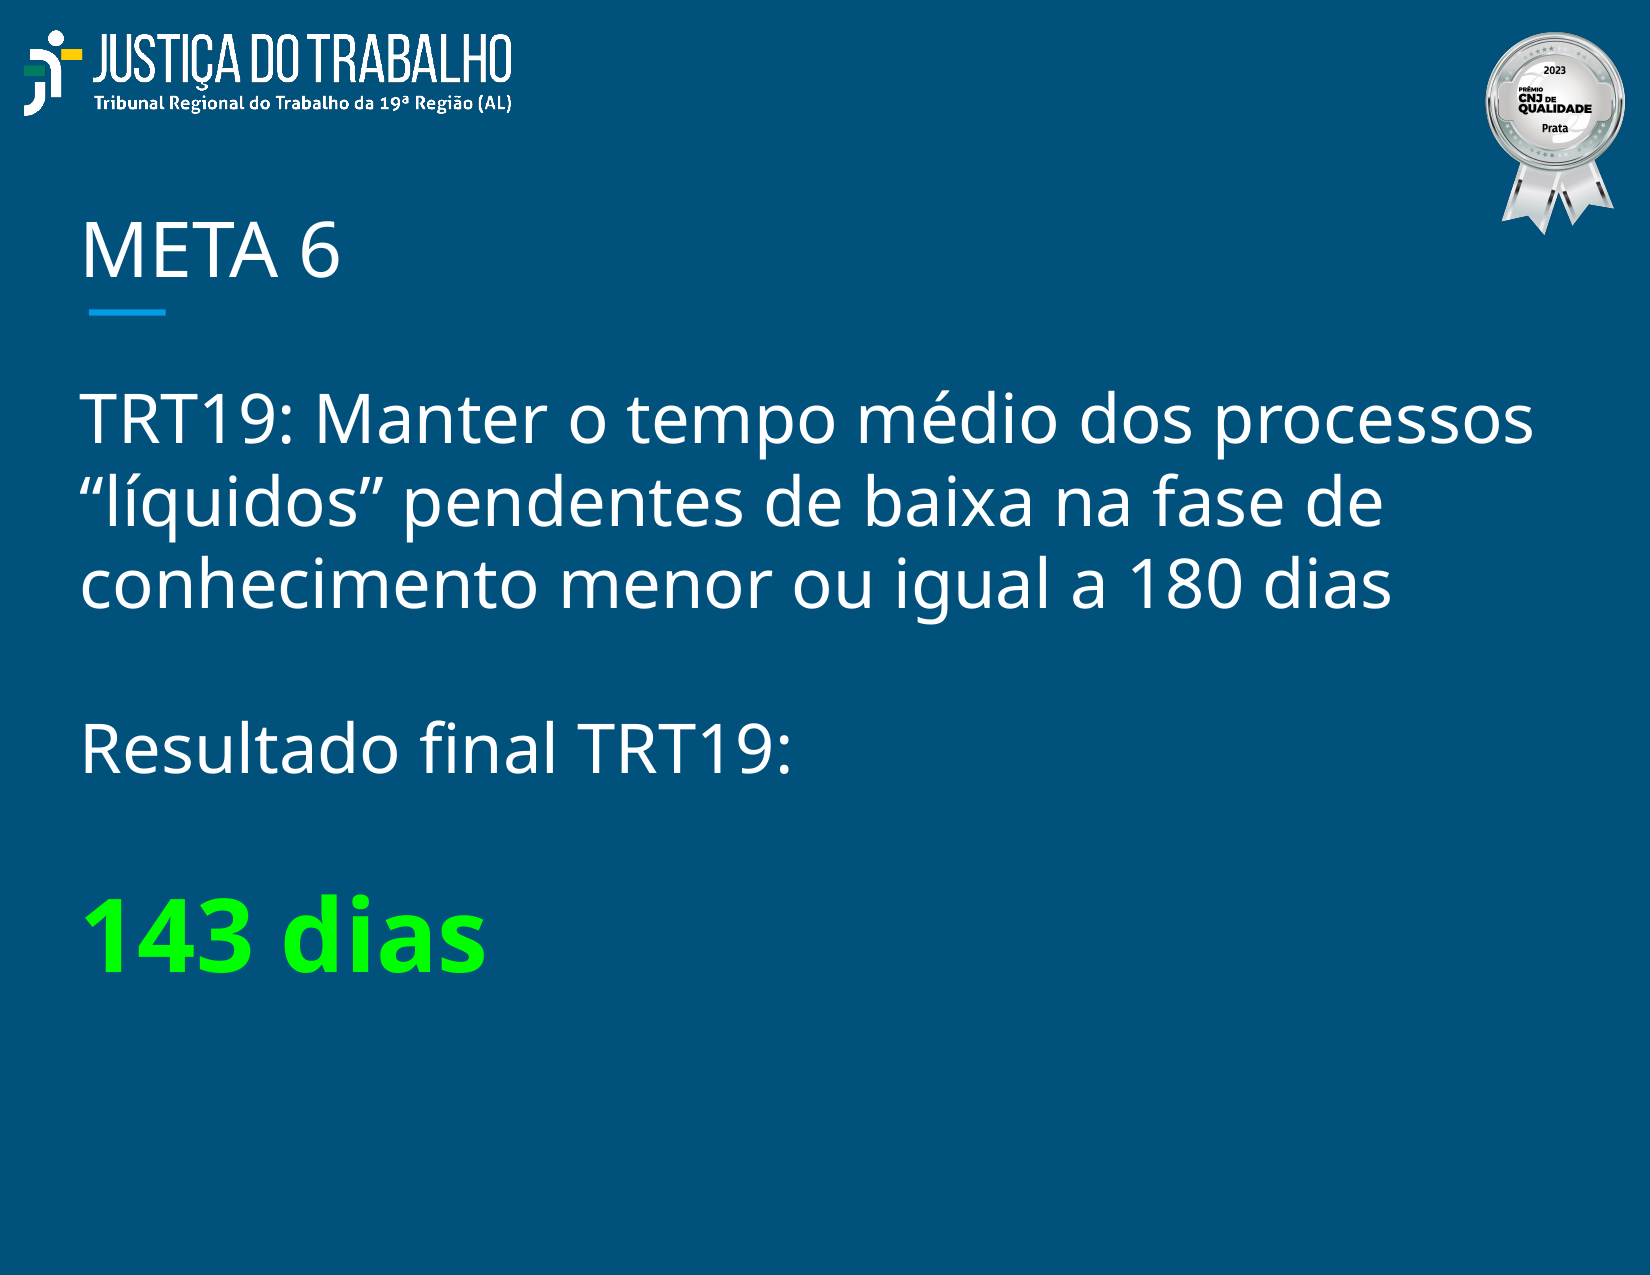

# META 6 TRT19: Manter o tempo médio dos processos “líquidos” pendentes de baixa na fase de conhecimento menor ou igual a 180 dias Resultado final TRT19: 143 dias